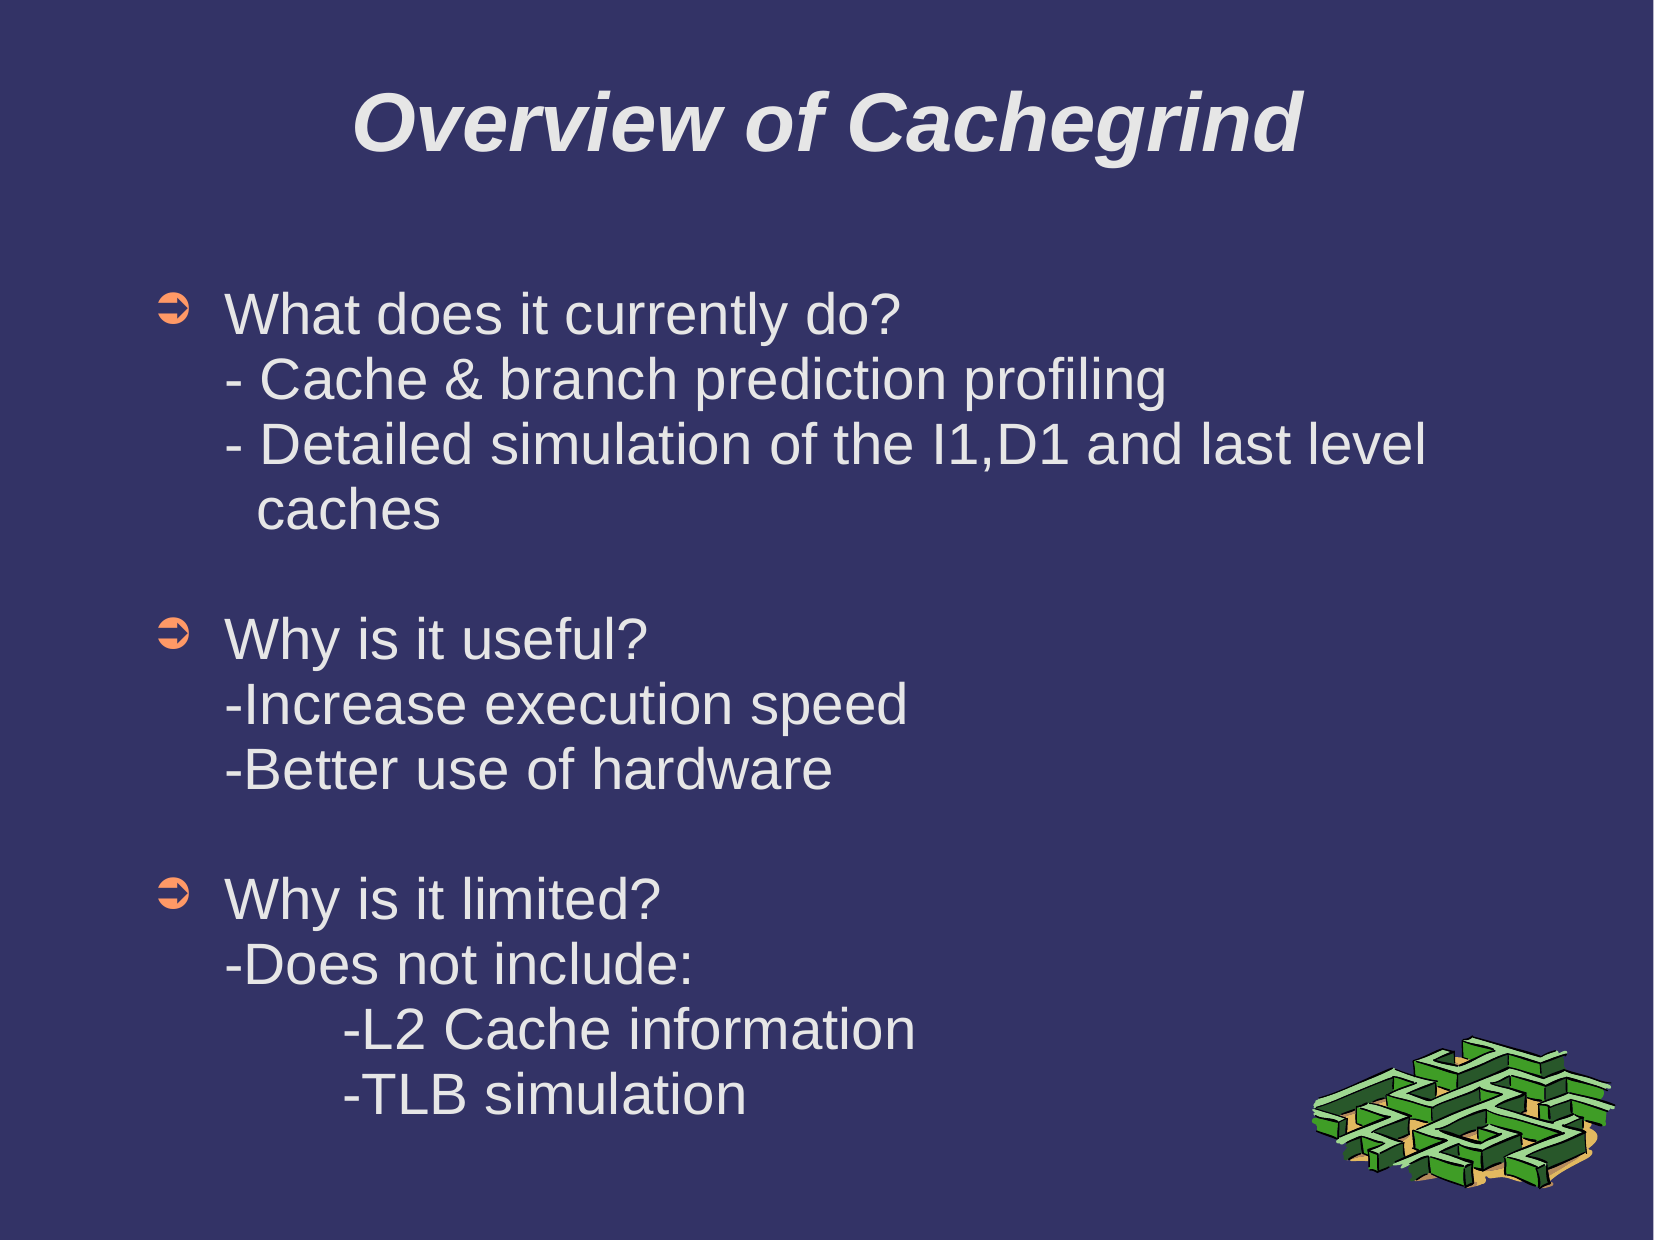

# Overview of Cachegrind
What does it currently do?
- Cache & branch prediction profiling
- Detailed simulation of the I1,D1 and last level caches
Why is it useful?
-Increase execution speed
-Better use of hardware
Why is it limited?
-Does not include:
	-L2 Cache information
	-TLB simulation